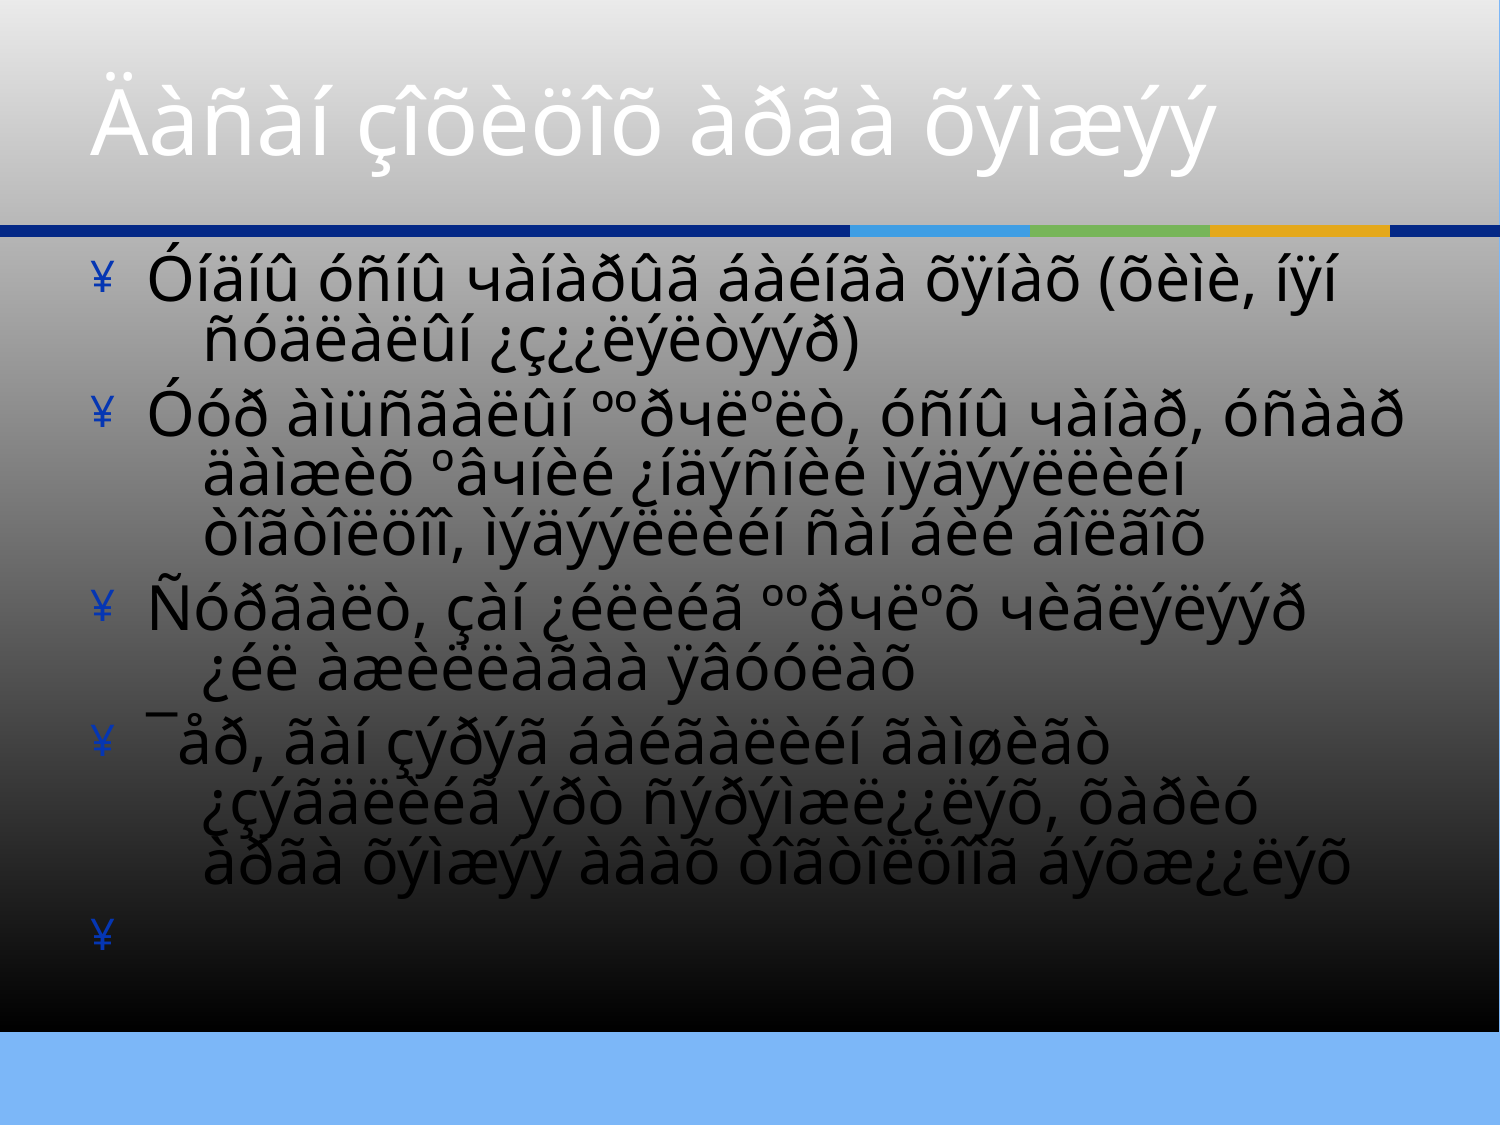

# Äàñàí çîõèöîõ àðãà õýìæýý
Óíäíû óñíû чàíàðûã áàéíãà õÿíàõ (õèìè, íÿí ñóäëàëûí ¿ç¿¿ëýëòýýð)
Óóð àìüñãàëûí ººðчëºëò, óñíû чàíàð, óñààð äàìæèõ ºâчíèé ¿íäýñíèé ìýäýýëëèéí òîãòîëöîî, ìýäýýëëèéí ñàí áèé áîëãîõ
Ñóðãàëò, çàí ¿éëèéã ººðчëºõ чèãëýëýýð ¿éë àæèëëàãàà ÿâóóëàõ
¯åð, ãàí çýðýã áàéãàëèéí ãàìøèãò ¿çýãäëèéã ýðò ñýðýìæë¿¿ëýõ, õàðèó àðãà õýìæýý àâàõ òîãòîëöîîã áýõæ¿¿ëýõ